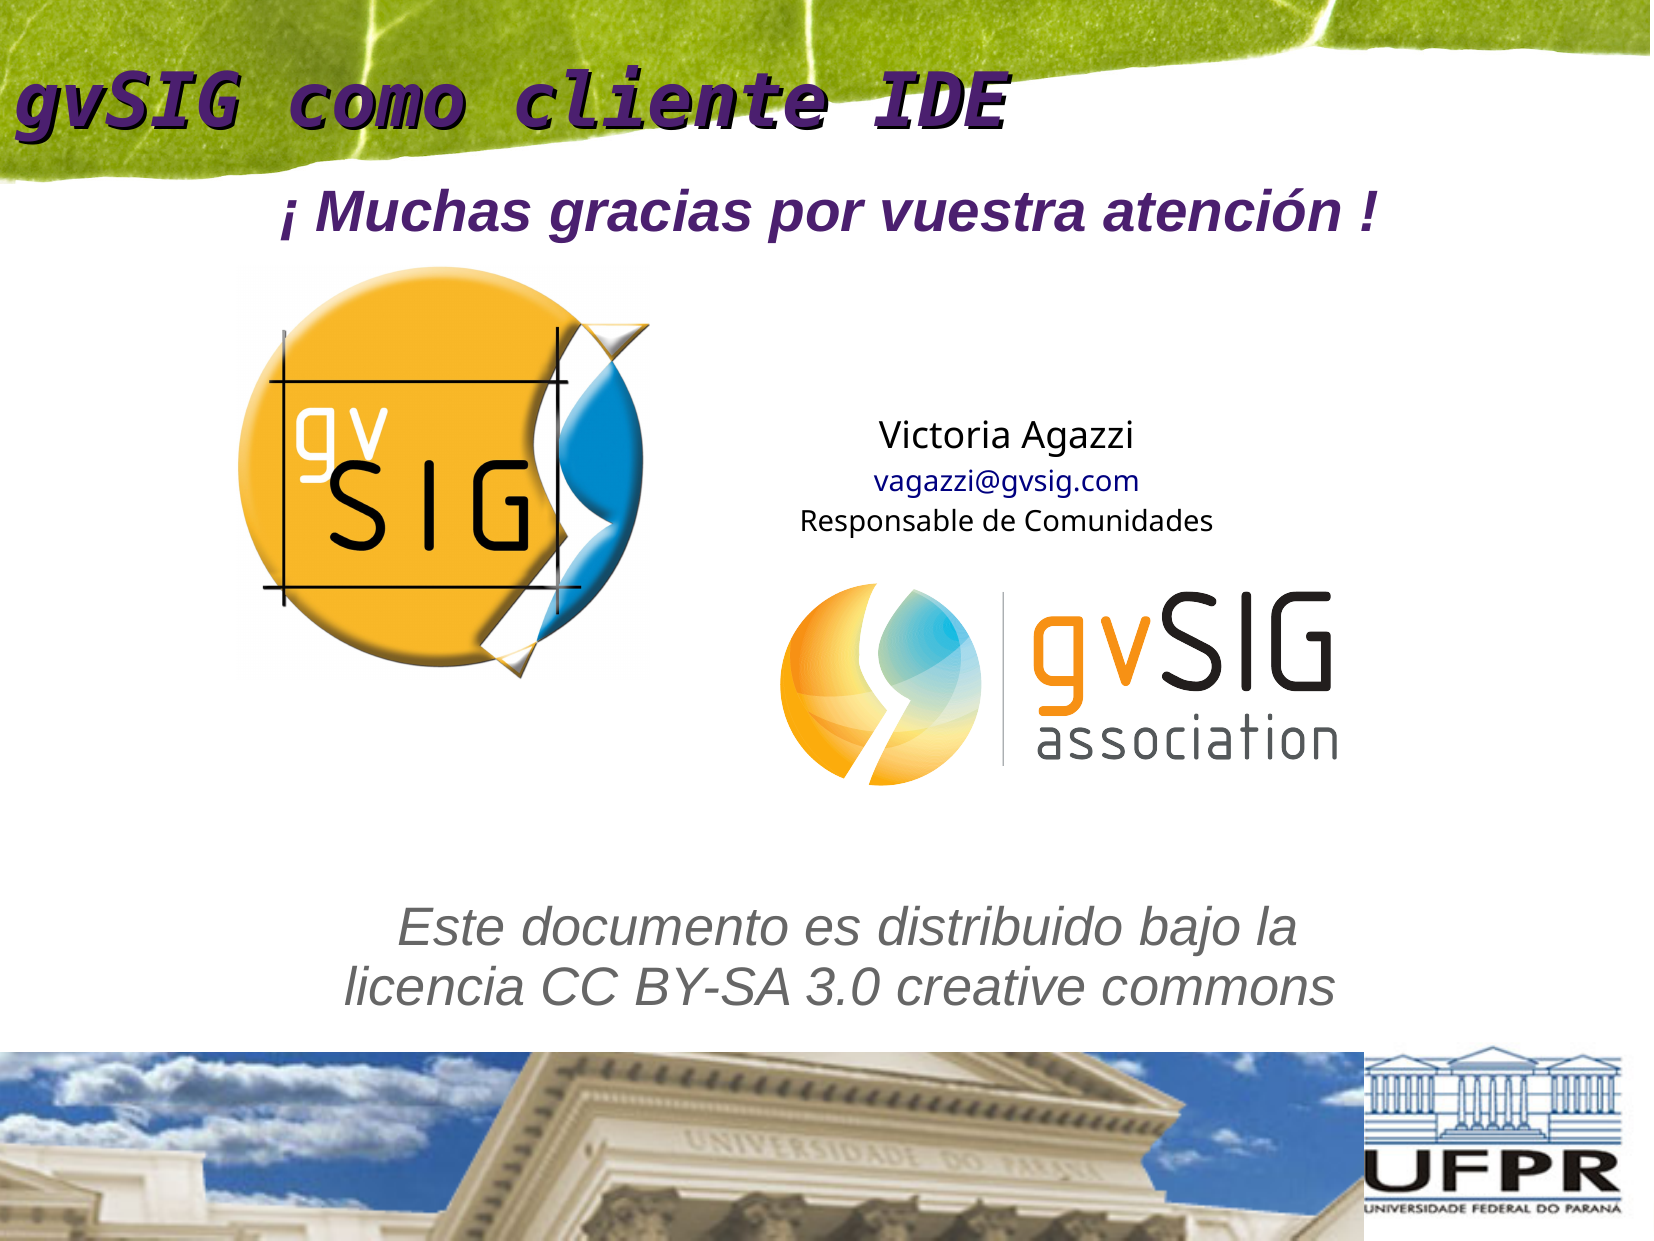

gvSIG como cliente IDE
¡ Muchas gracias por vuestra atención !
Victoria Agazzi
vagazzi@gvsig.com
Responsable de Comunidades
Este documento es distribuido bajo la licencia CC BY-SA 3.0 creative commons